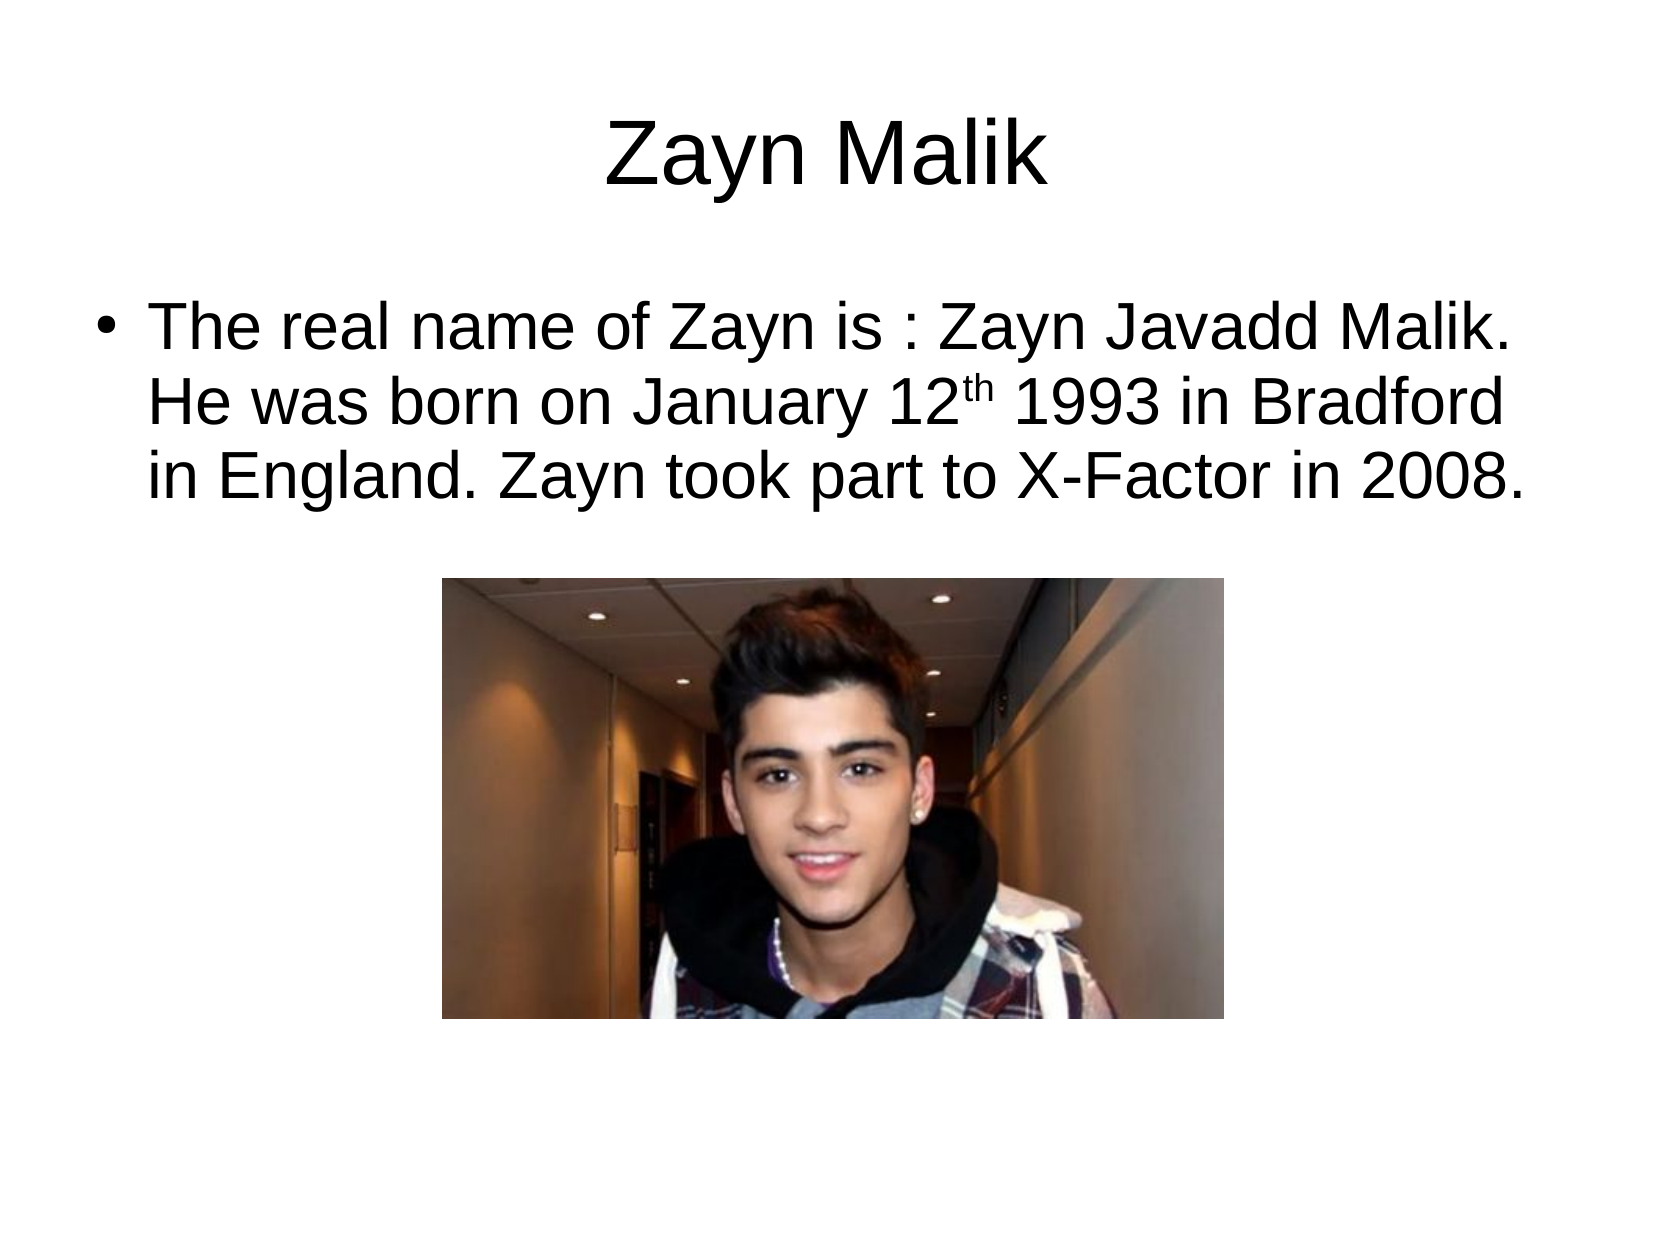

# Zayn Malik
The real name of Zayn is : Zayn Javadd Malik. He was born on January 12th 1993 in Bradford in England. Zayn took part to X-Factor in 2008.